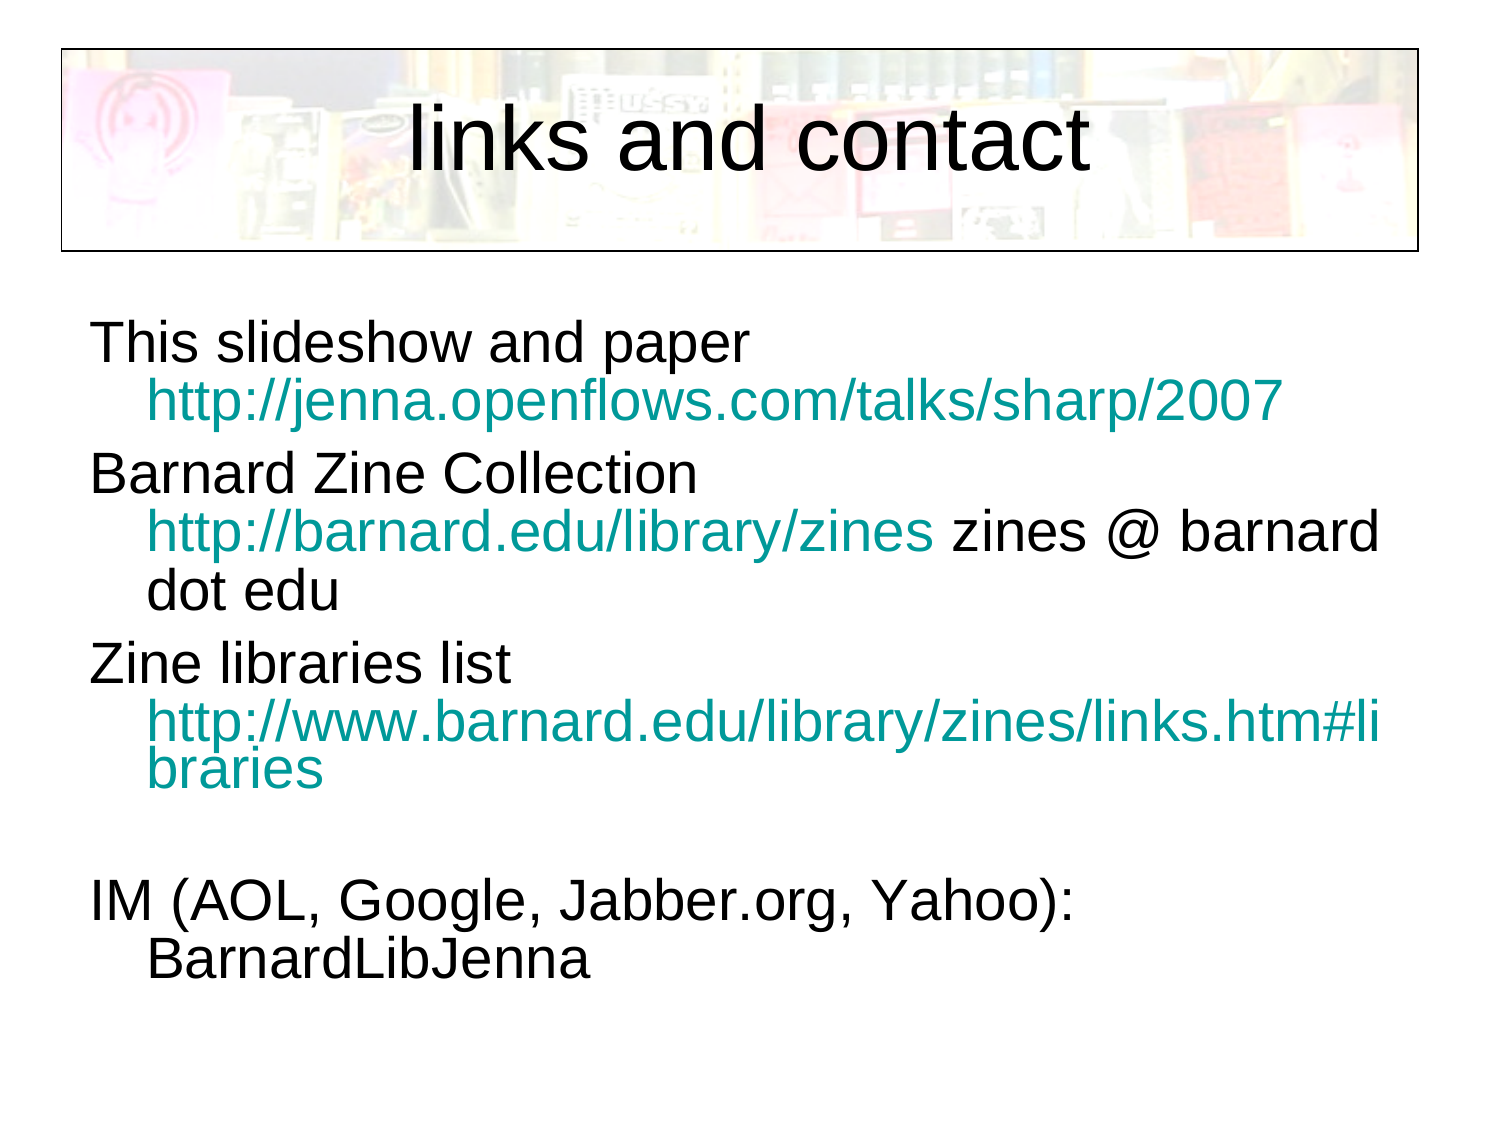

# links and contact
This slideshow and paper http://jenna.openflows.com/talks/sharp/2007
Barnard Zine Collection http://barnard.edu/library/zines zines @ barnard dot edu
Zine libraries list http://www.barnard.edu/library/zines/links.htm#libraries
IM (AOL, Google, Jabber.org, Yahoo): BarnardLibJenna